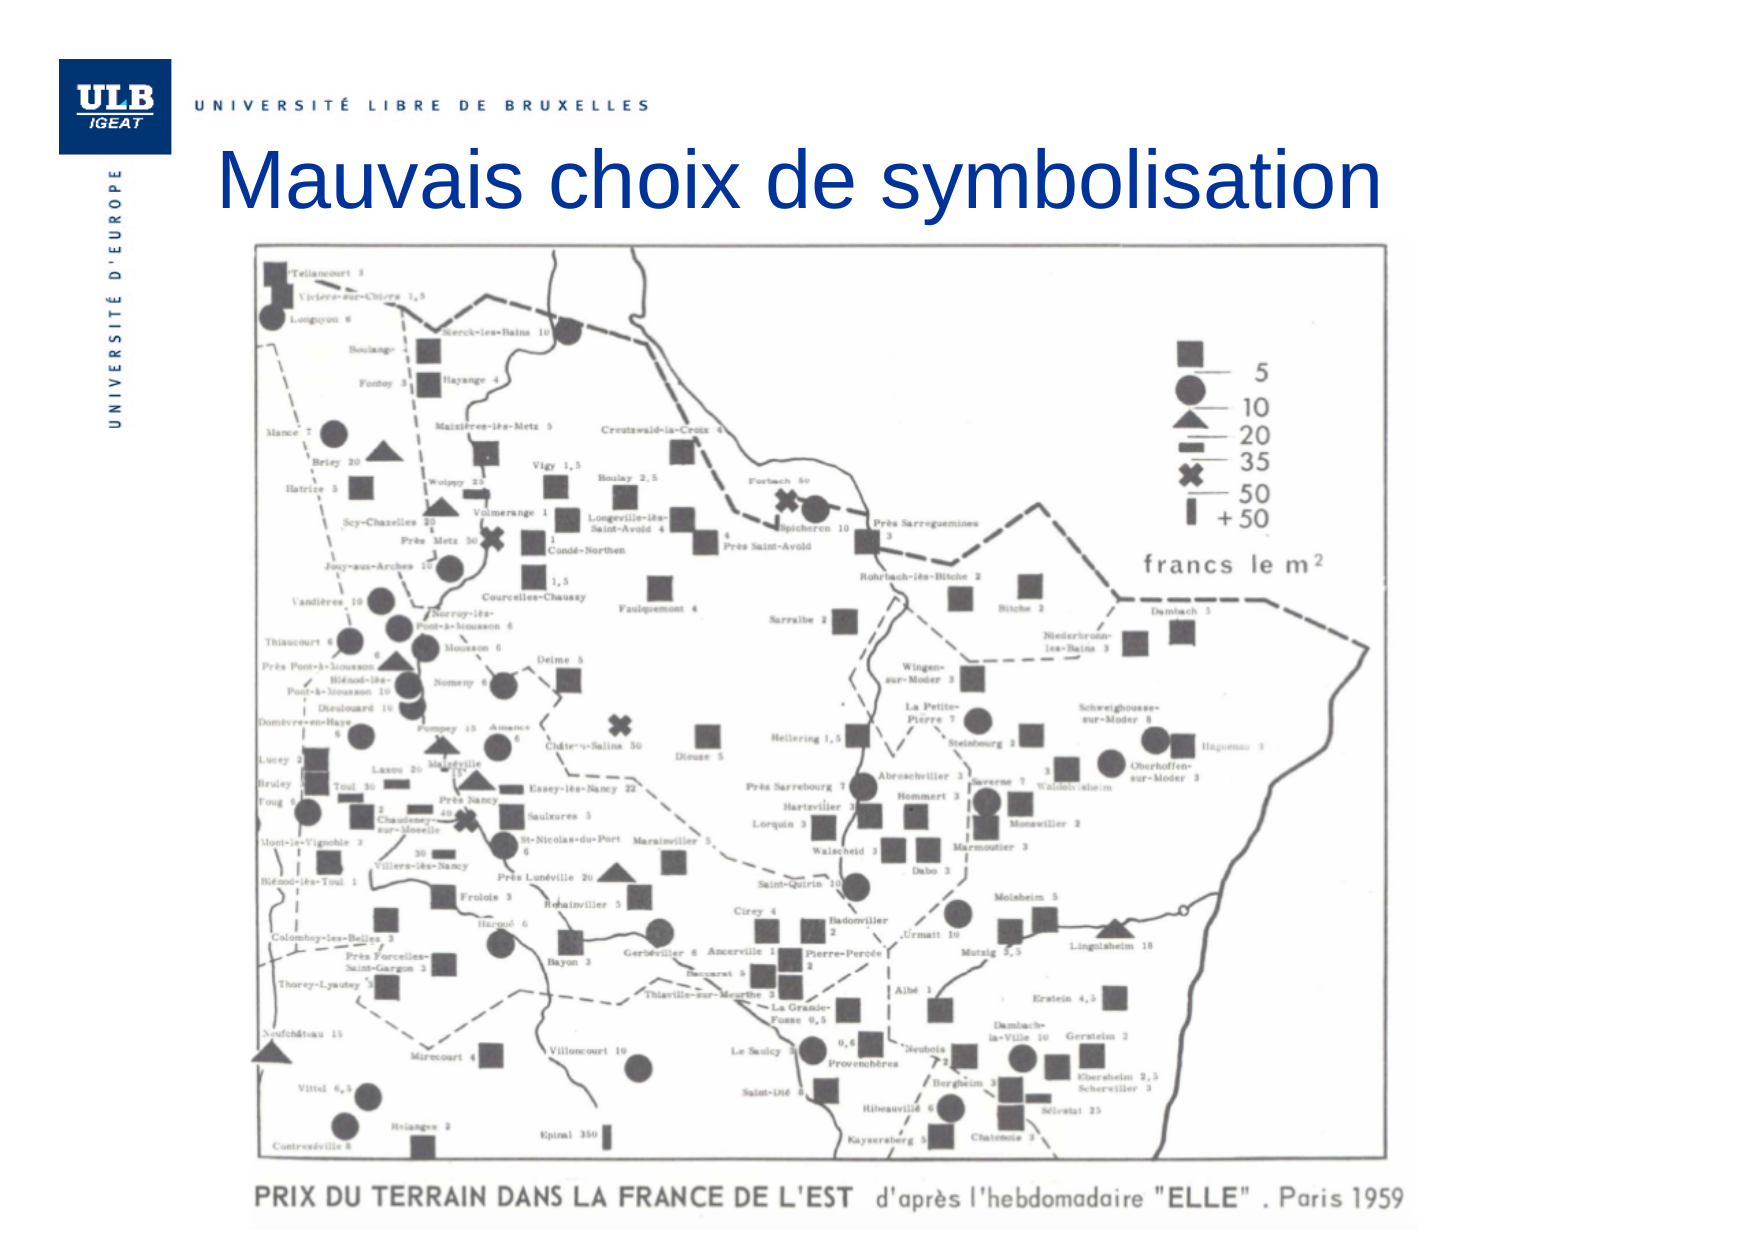

# Mauvais choix de symbolisation
GEOG-F-105 - Méthodologie de la géographie humaine I
70